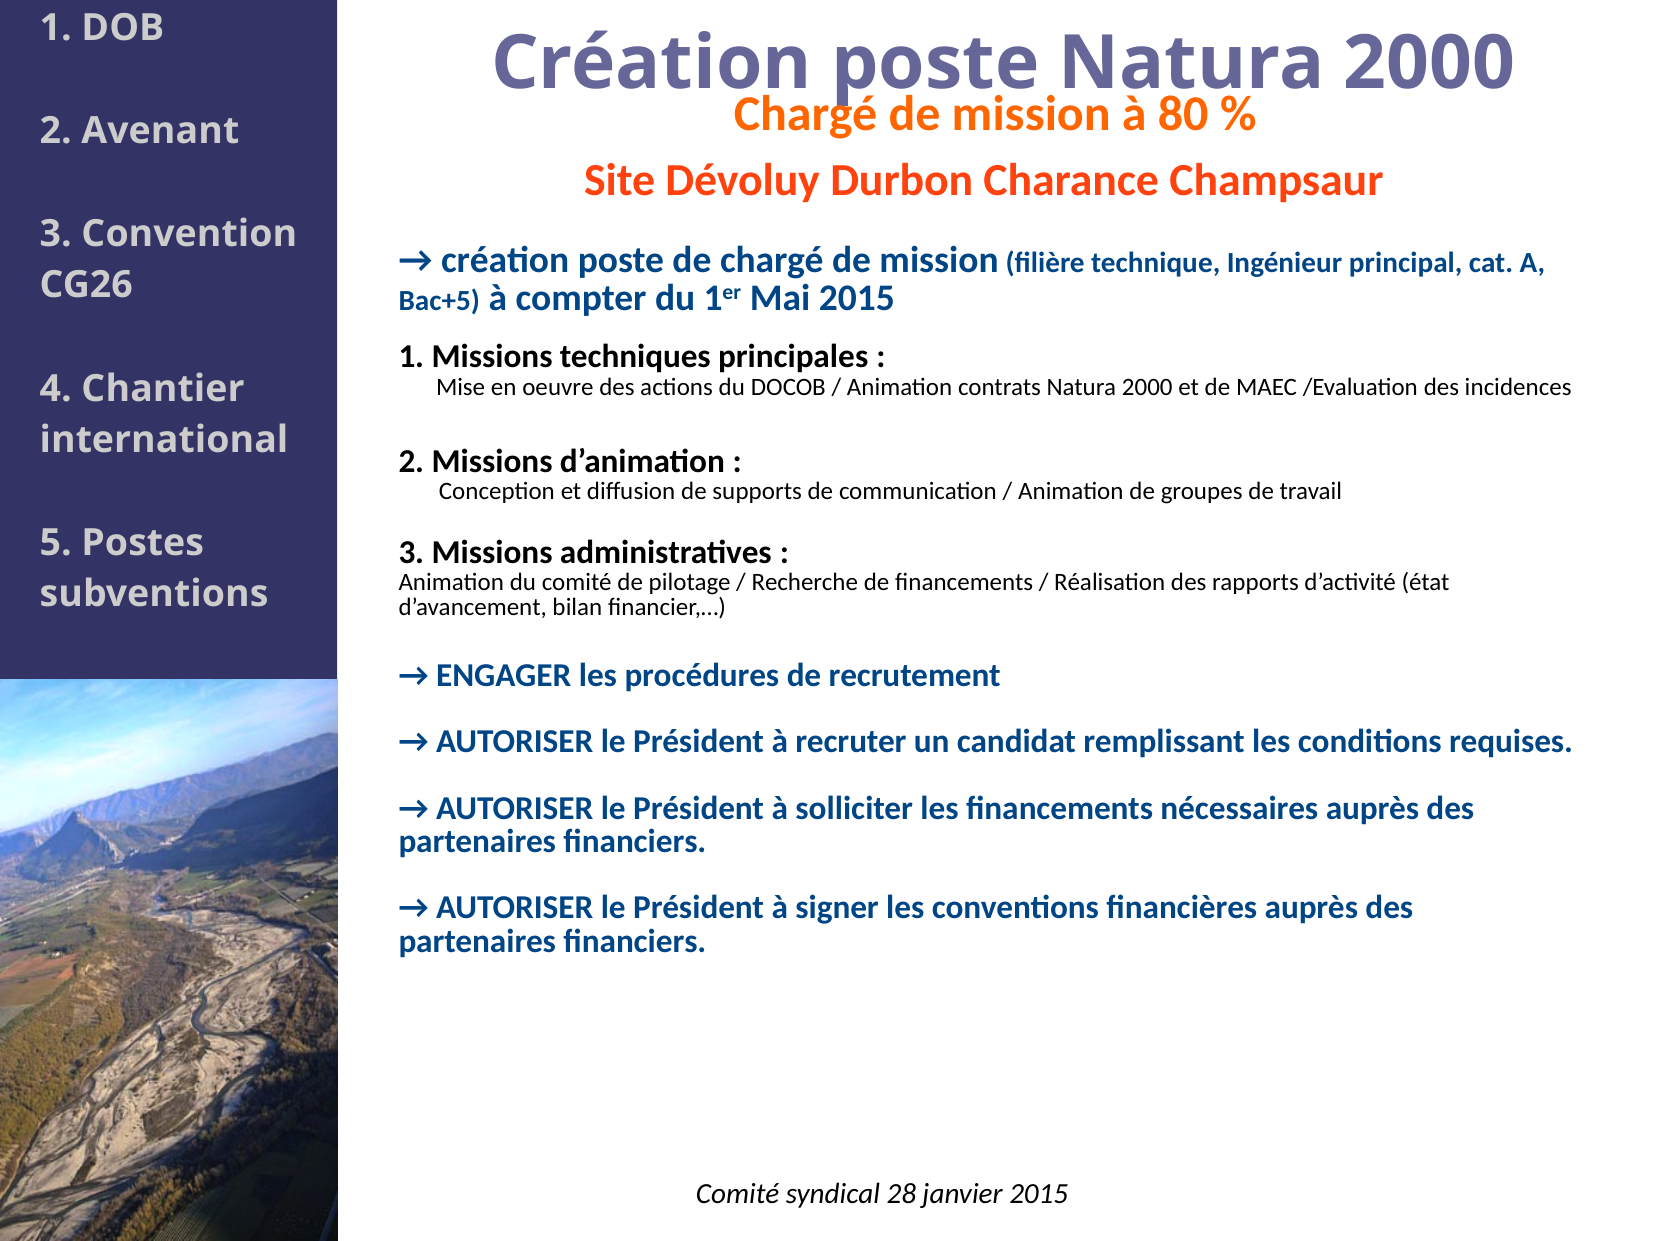

1. DOB
2. Avenant
3. Convention CG26
4. Chantier international
5. Postes subventions
6. Natura
Création poste Natura 2000
Chargé de mission à 80 %
Site Dévoluy Durbon Charance Champsaur
→ création poste de chargé de mission (filière technique, Ingénieur principal, cat. A, Bac+5) à compter du 1er Mai 2015
1. Missions techniques principales :
Mise en oeuvre des actions du DOCOB / Animation contrats Natura 2000 et de MAEC /Evaluation des incidences
2. Missions d’animation :
 Conception et diffusion de supports de communication / Animation de groupes de travail
3. Missions administratives :
Animation du comité de pilotage / Recherche de financements / Réalisation des rapports d’activité (état d’avancement, bilan financier,…)
→ ENGAGER les procédures de recrutement
→ AUTORISER le Président à recruter un candidat remplissant les conditions requises.
→ AUTORISER le Président à solliciter les financements nécessaires auprès des partenaires financiers.
→ AUTORISER le Président à signer les conventions financières auprès des partenaires financiers.